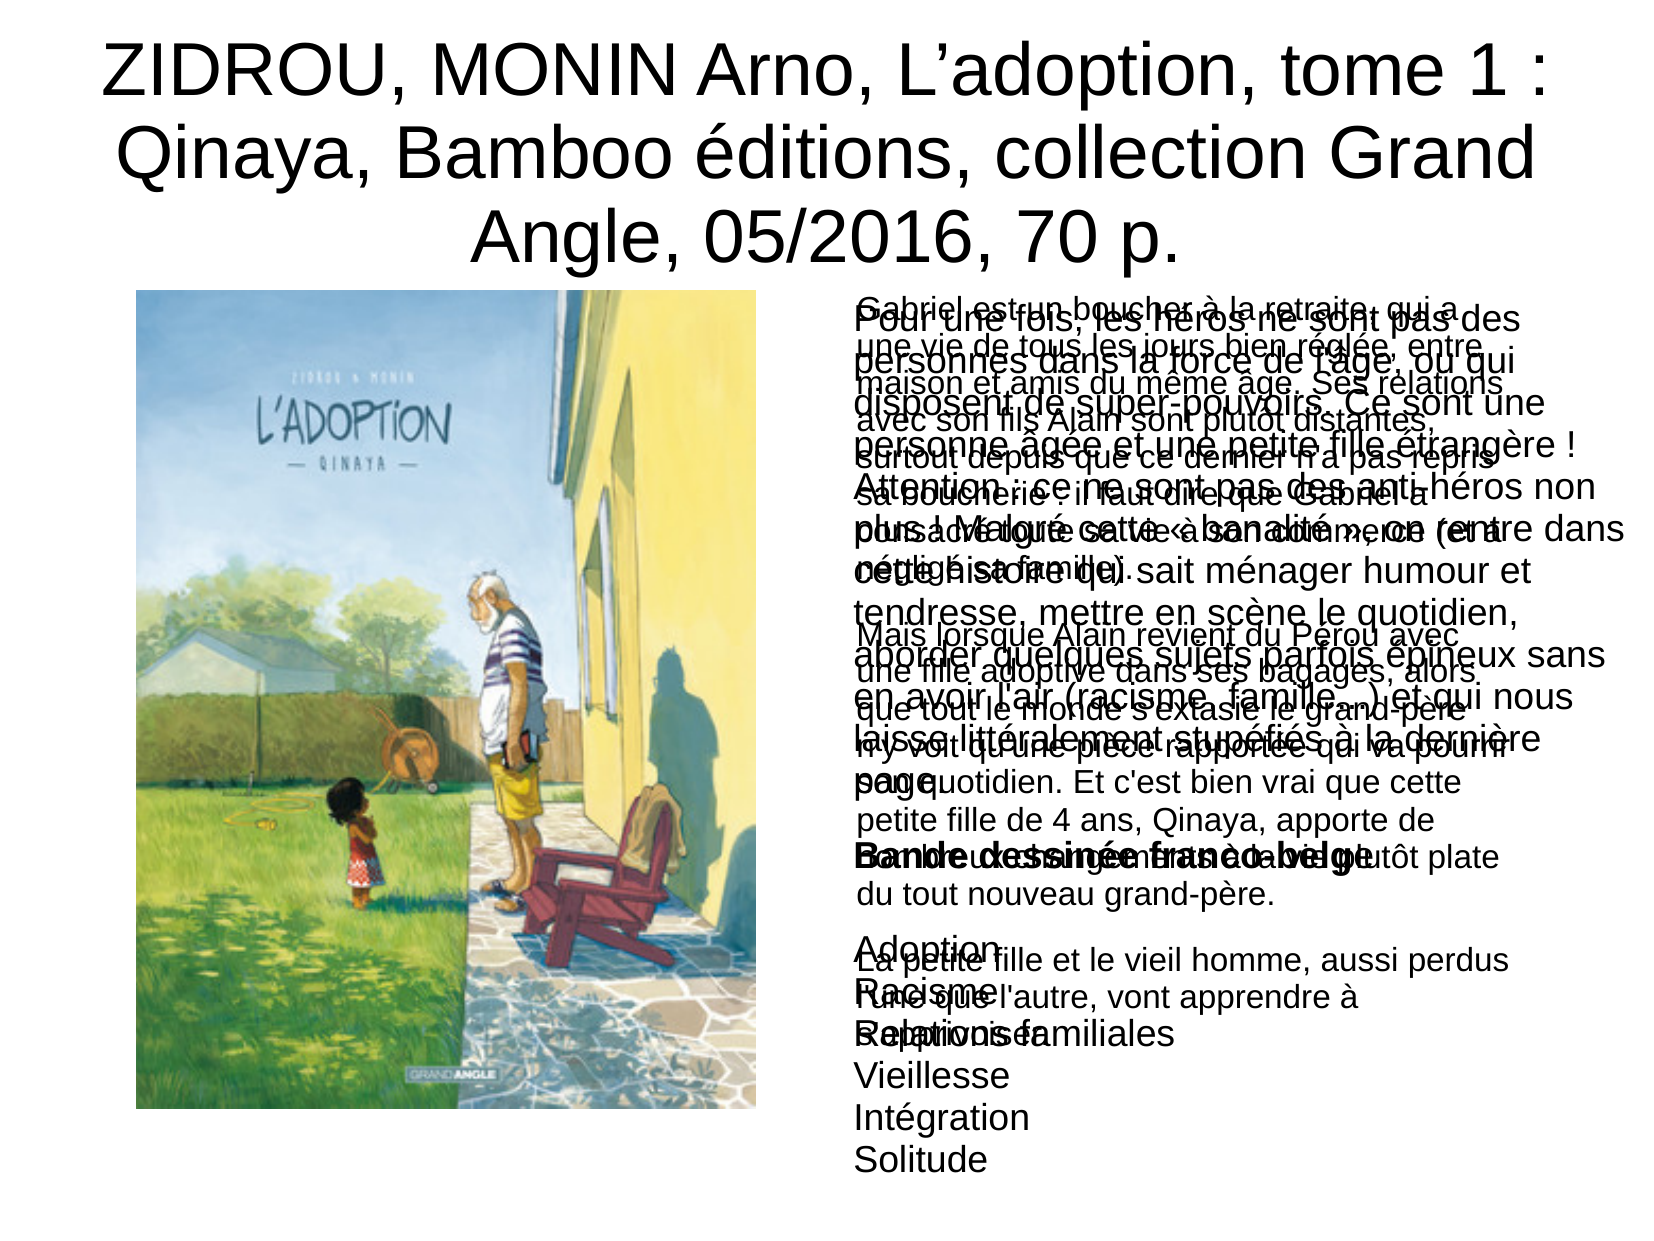

# ZIDROU, MONIN Arno, L’adoption, tome 1 : Qinaya, Bamboo éditions, collection Grand Angle, 05/2016, 70 p.
Gabriel est un boucher à la retraite, qui a une vie de tous les jours bien réglée, entre maison et amis du même âge. Ses relations avec son fils Alain sont plutôt distantes, surtout depuis que ce dernier n'a pas repris sa boucherie : il faut dire que Gabriel a consacré toute sa vie à son commerce (et a négligé sa famille).
Mais lorsque Alain revient du Pérou avec une fille adoptive dans ses bagages, alors que tout le monde s'extasie le grand-père n'y voit qu'une pièce rapportée qui va pourrir son quotidien. Et c'est bien vrai que cette petite fille de 4 ans, Qinaya, apporte de nombreux changements à la vie plutôt plate du tout nouveau grand-père.
La petite fille et le vieil homme, aussi perdus l'une que l'autre, vont apprendre à s'apprivoiser.
Pour une fois, les héros ne sont pas des personnes dans la force de l'âge, ou qui disposent de super-pouvoirs. Ce sont une personne âgée et une petite fille étrangère !
Attention : ce ne sont pas des anti-héros non plus ! Malgré cette « banalité », on rentre dans cette histoire qui sait ménager humour et tendresse, mettre en scène le quotidien, aborder quelques sujets parfois épineux sans en avoir l'air (racisme, famille...) et qui nous laisse littéralement stupéfiés à la dernière page.
Bande dessinée franco-belge
Adoption
Racisme
Relations familiales
Vieillesse
Intégration
Solitude